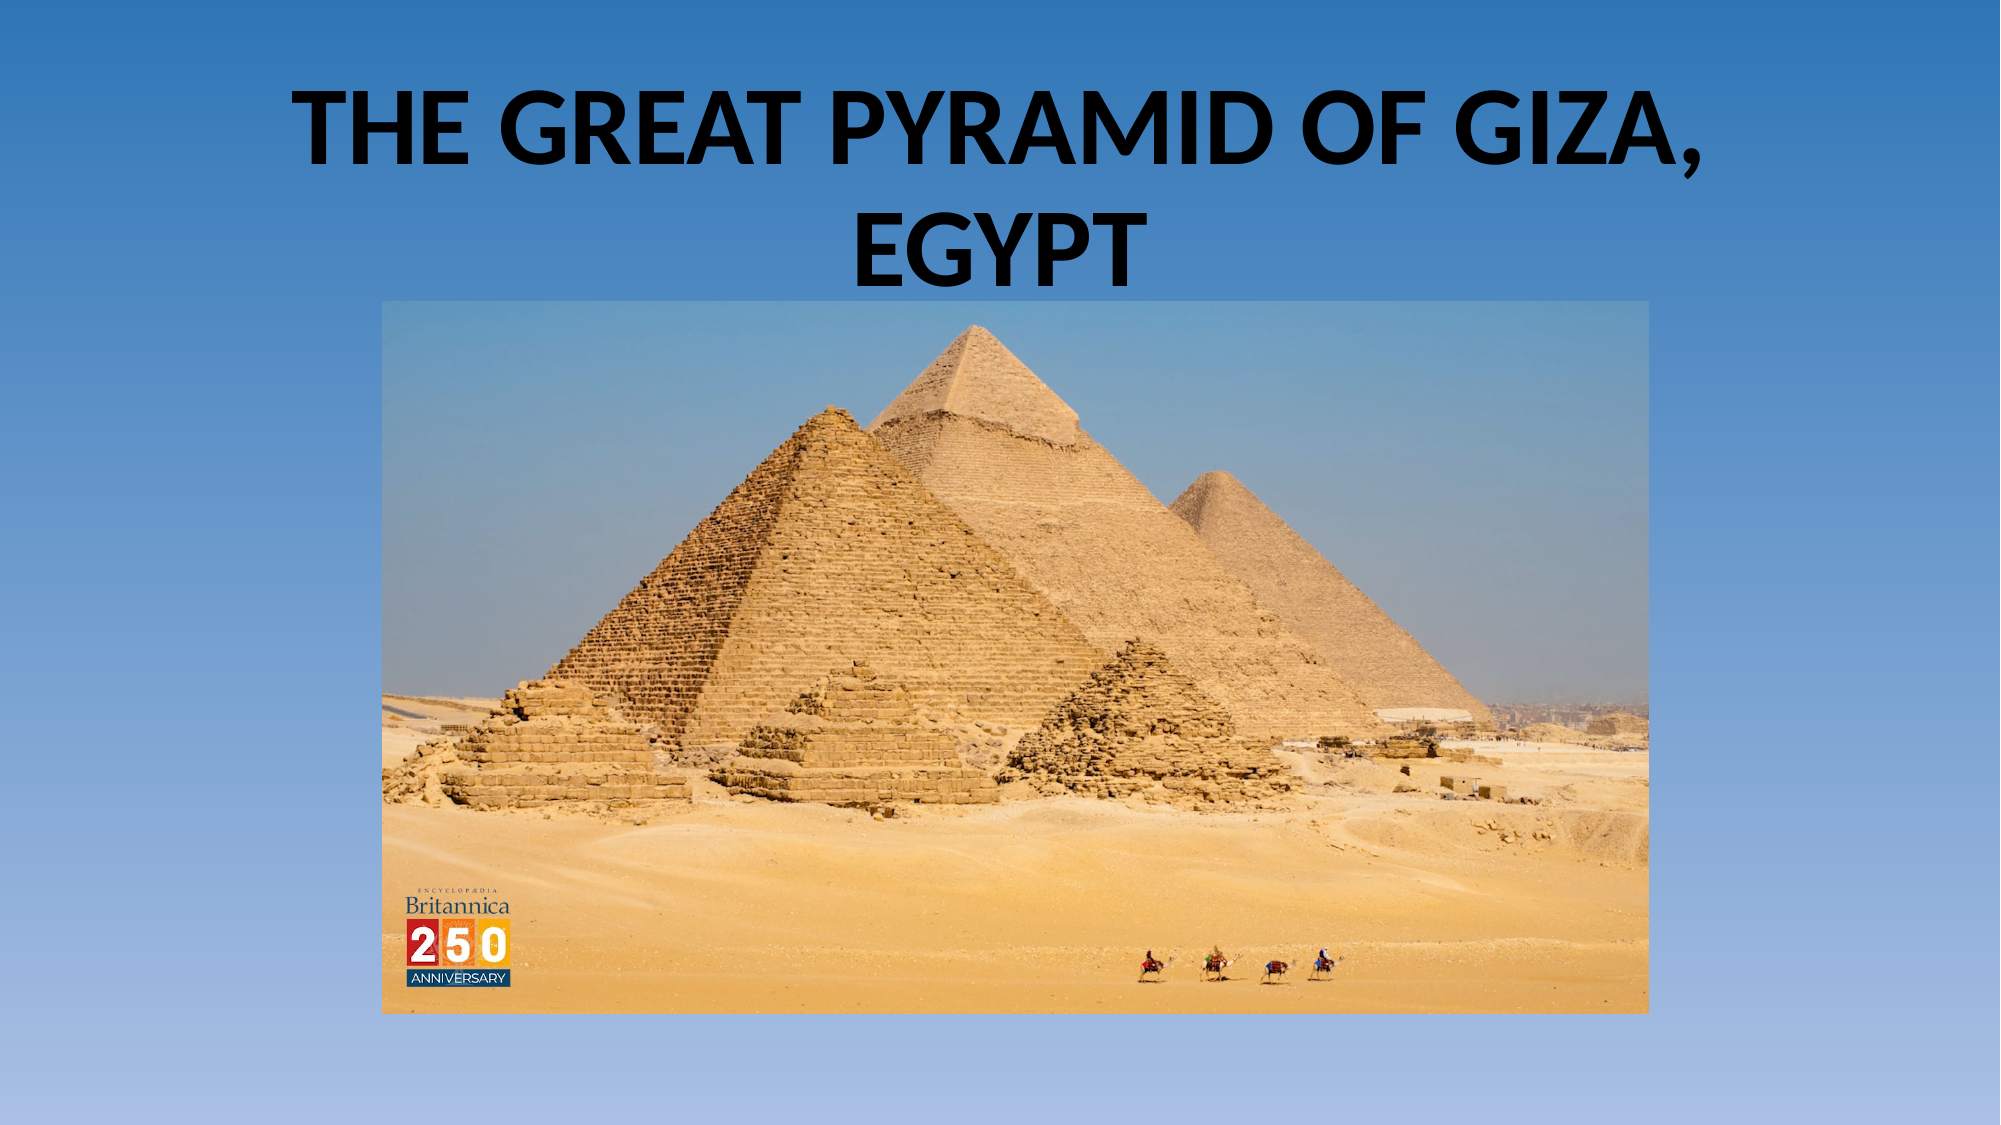

# THE GREAT PYRAMID OF GIZA, EGYPT